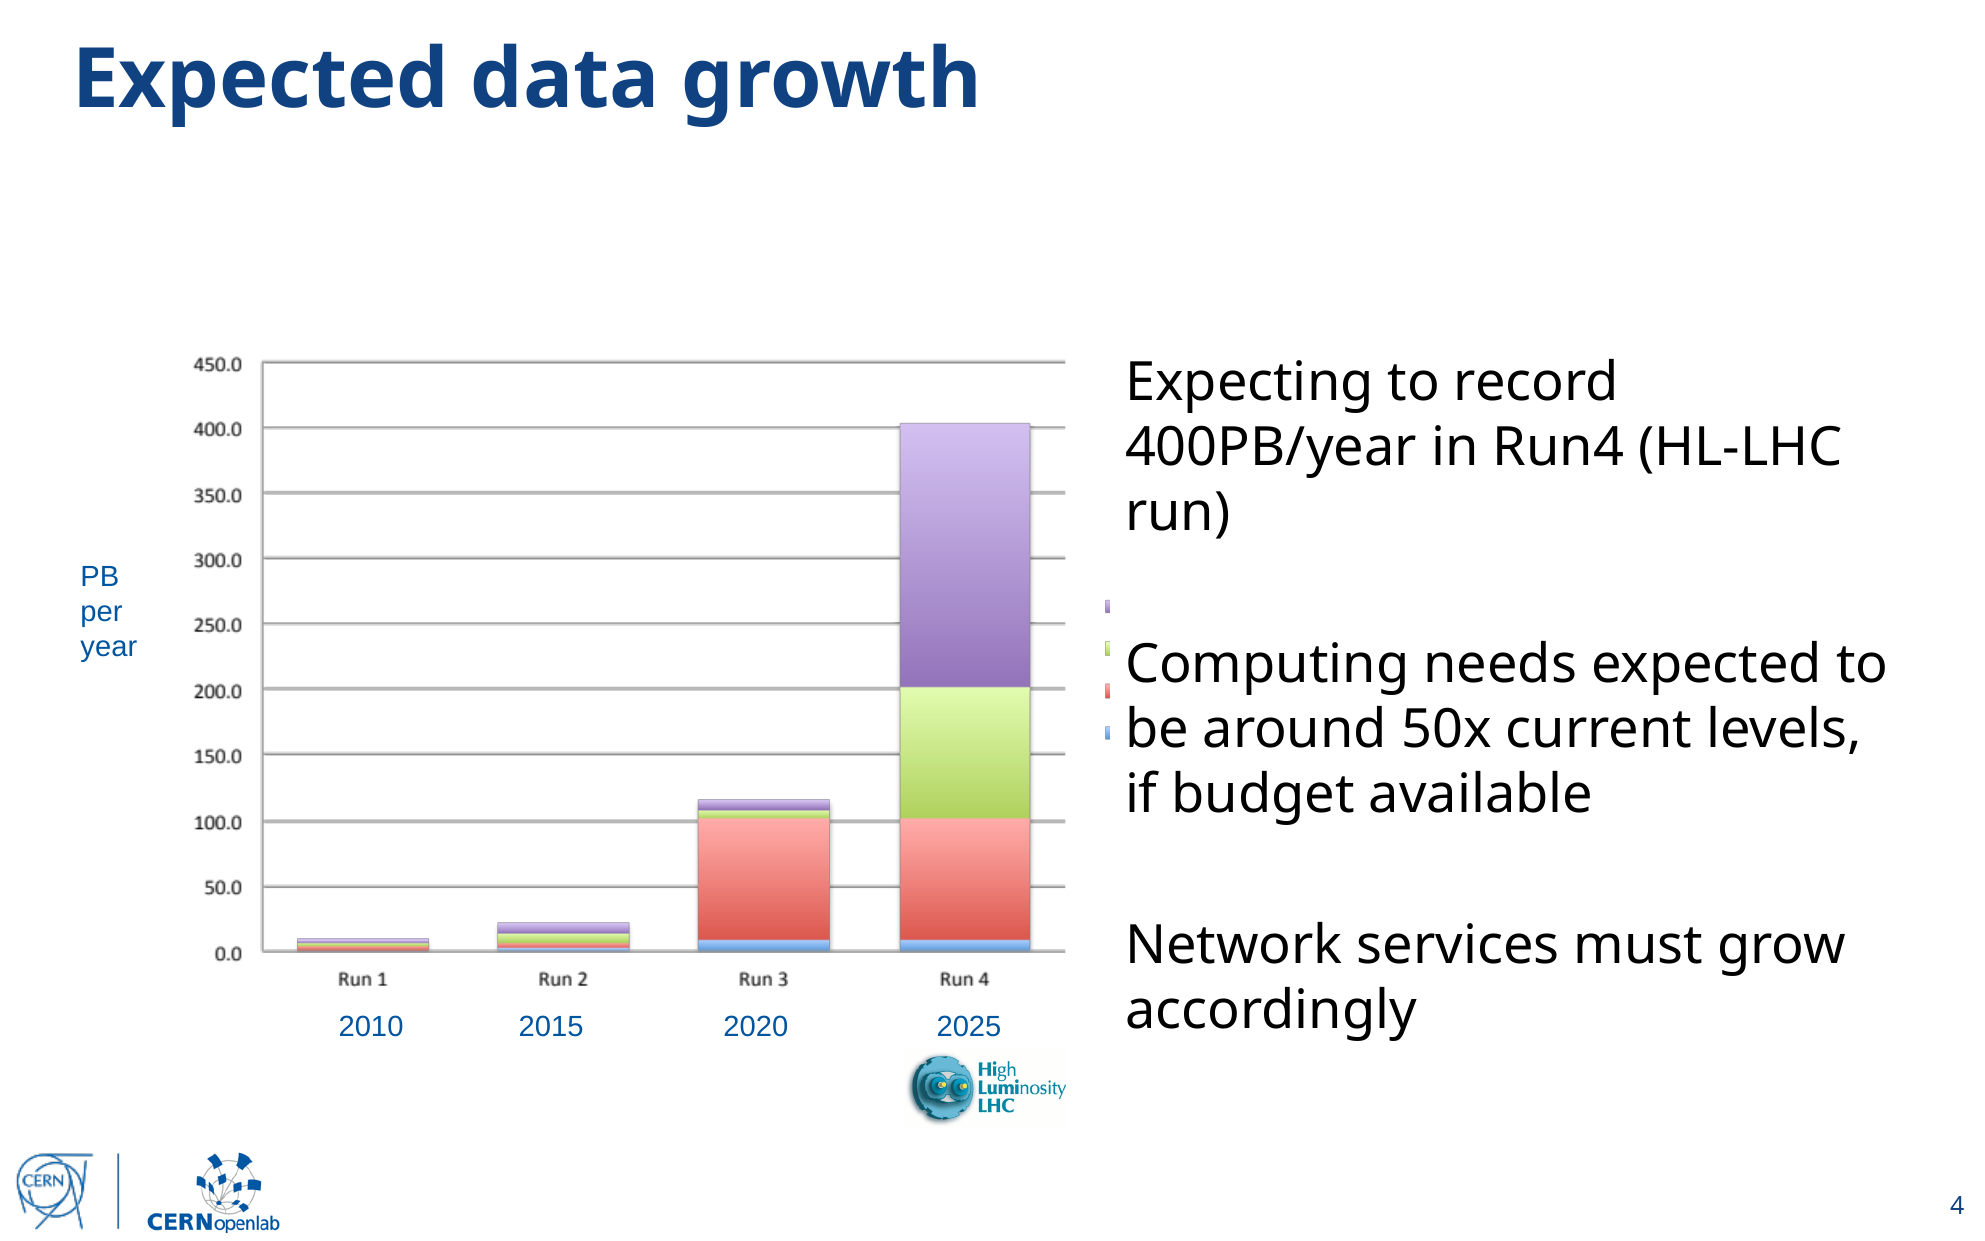

# Expected data growth
Expecting to record 400PB/year in Run4 (HL-LHC run)
Computing needs expected to be around 50x current levels, if budget available
Network services must grow accordingly
PB
per
year
2010 2015 2020 2025